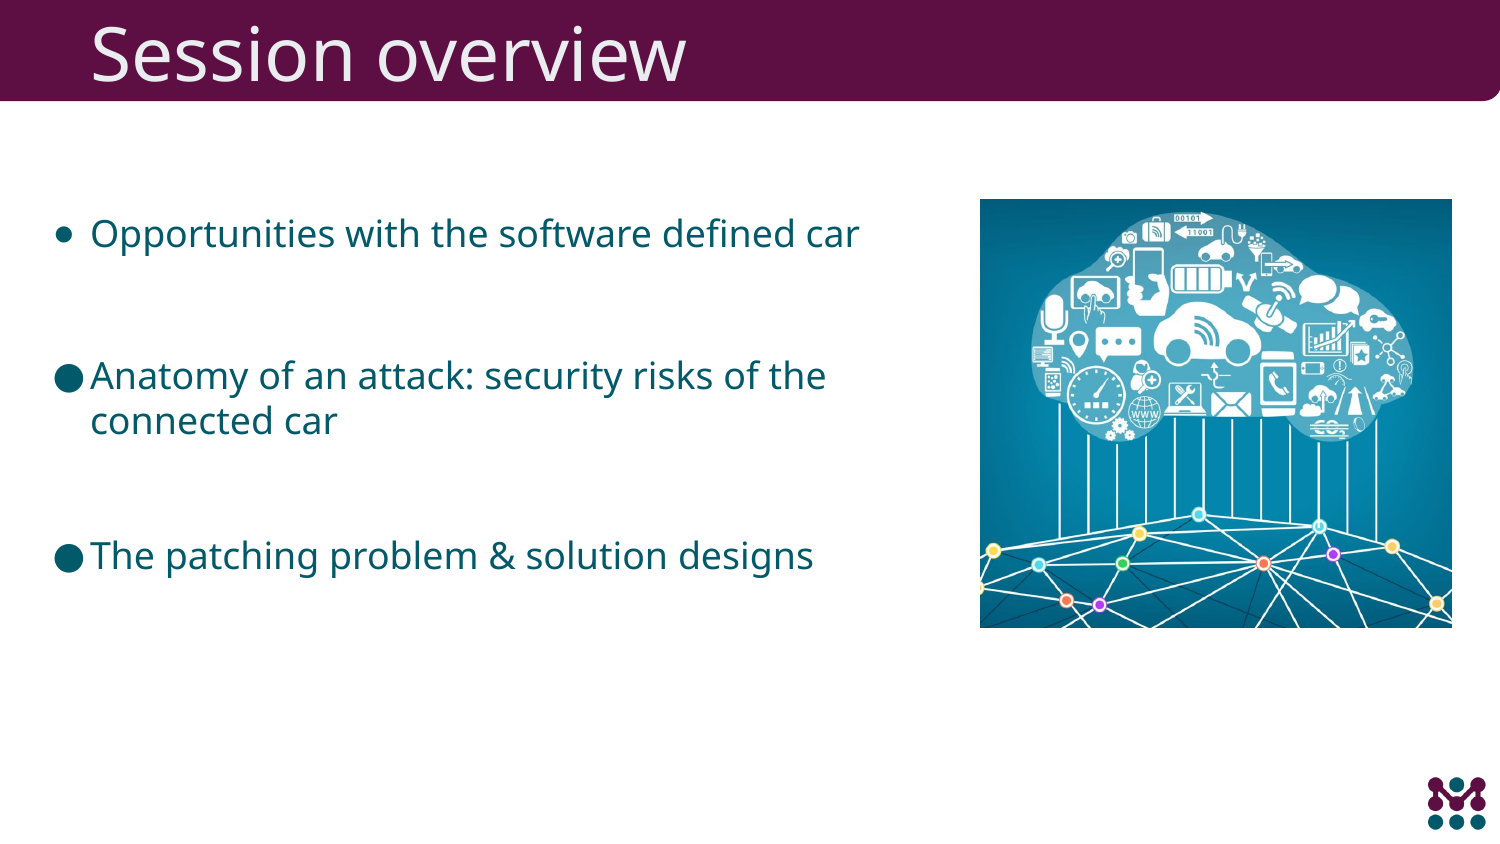

# Session overview
Opportunities with the software defined car
Anatomy of an attack: security risks of the connected car
The patching problem & solution designs